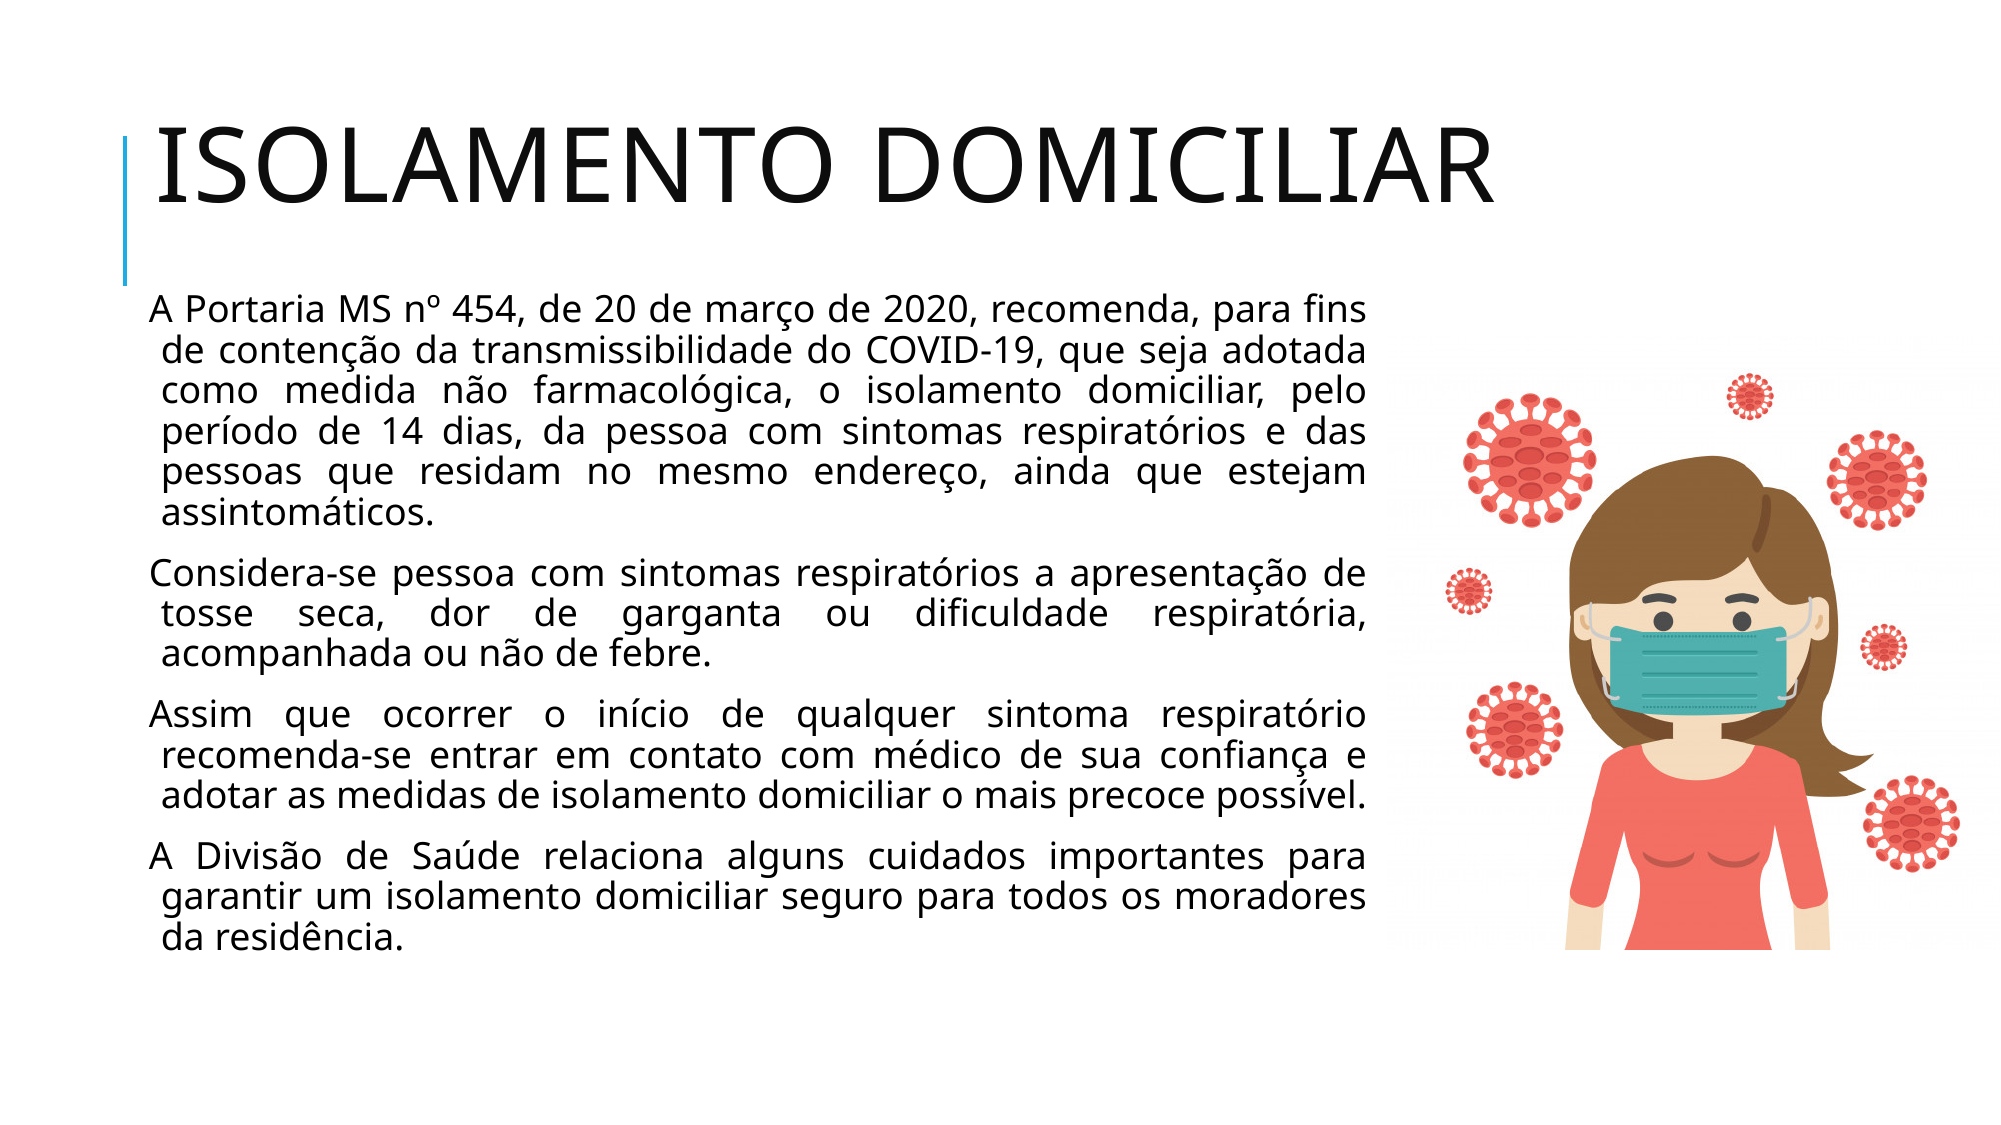

# isolamento domiciliar
A Portaria MS nº 454, de 20 de março de 2020, recomenda, para fins de contenção da transmissibilidade do COVID-19, que seja adotada como medida não farmacológica, o isolamento domiciliar, pelo período de 14 dias, da pessoa com sintomas respiratórios e das pessoas que residam no mesmo endereço, ainda que estejam assintomáticos.
Considera-se pessoa com sintomas respiratórios a apresentação de tosse seca, dor de garganta ou dificuldade respiratória, acompanhada ou não de febre.
Assim que ocorrer o início de qualquer sintoma respiratório recomenda-se entrar em contato com médico de sua confiança e adotar as medidas de isolamento domiciliar o mais precoce possível.
A Divisão de Saúde relaciona alguns cuidados importantes para garantir um isolamento domiciliar seguro para todos os moradores da residência.